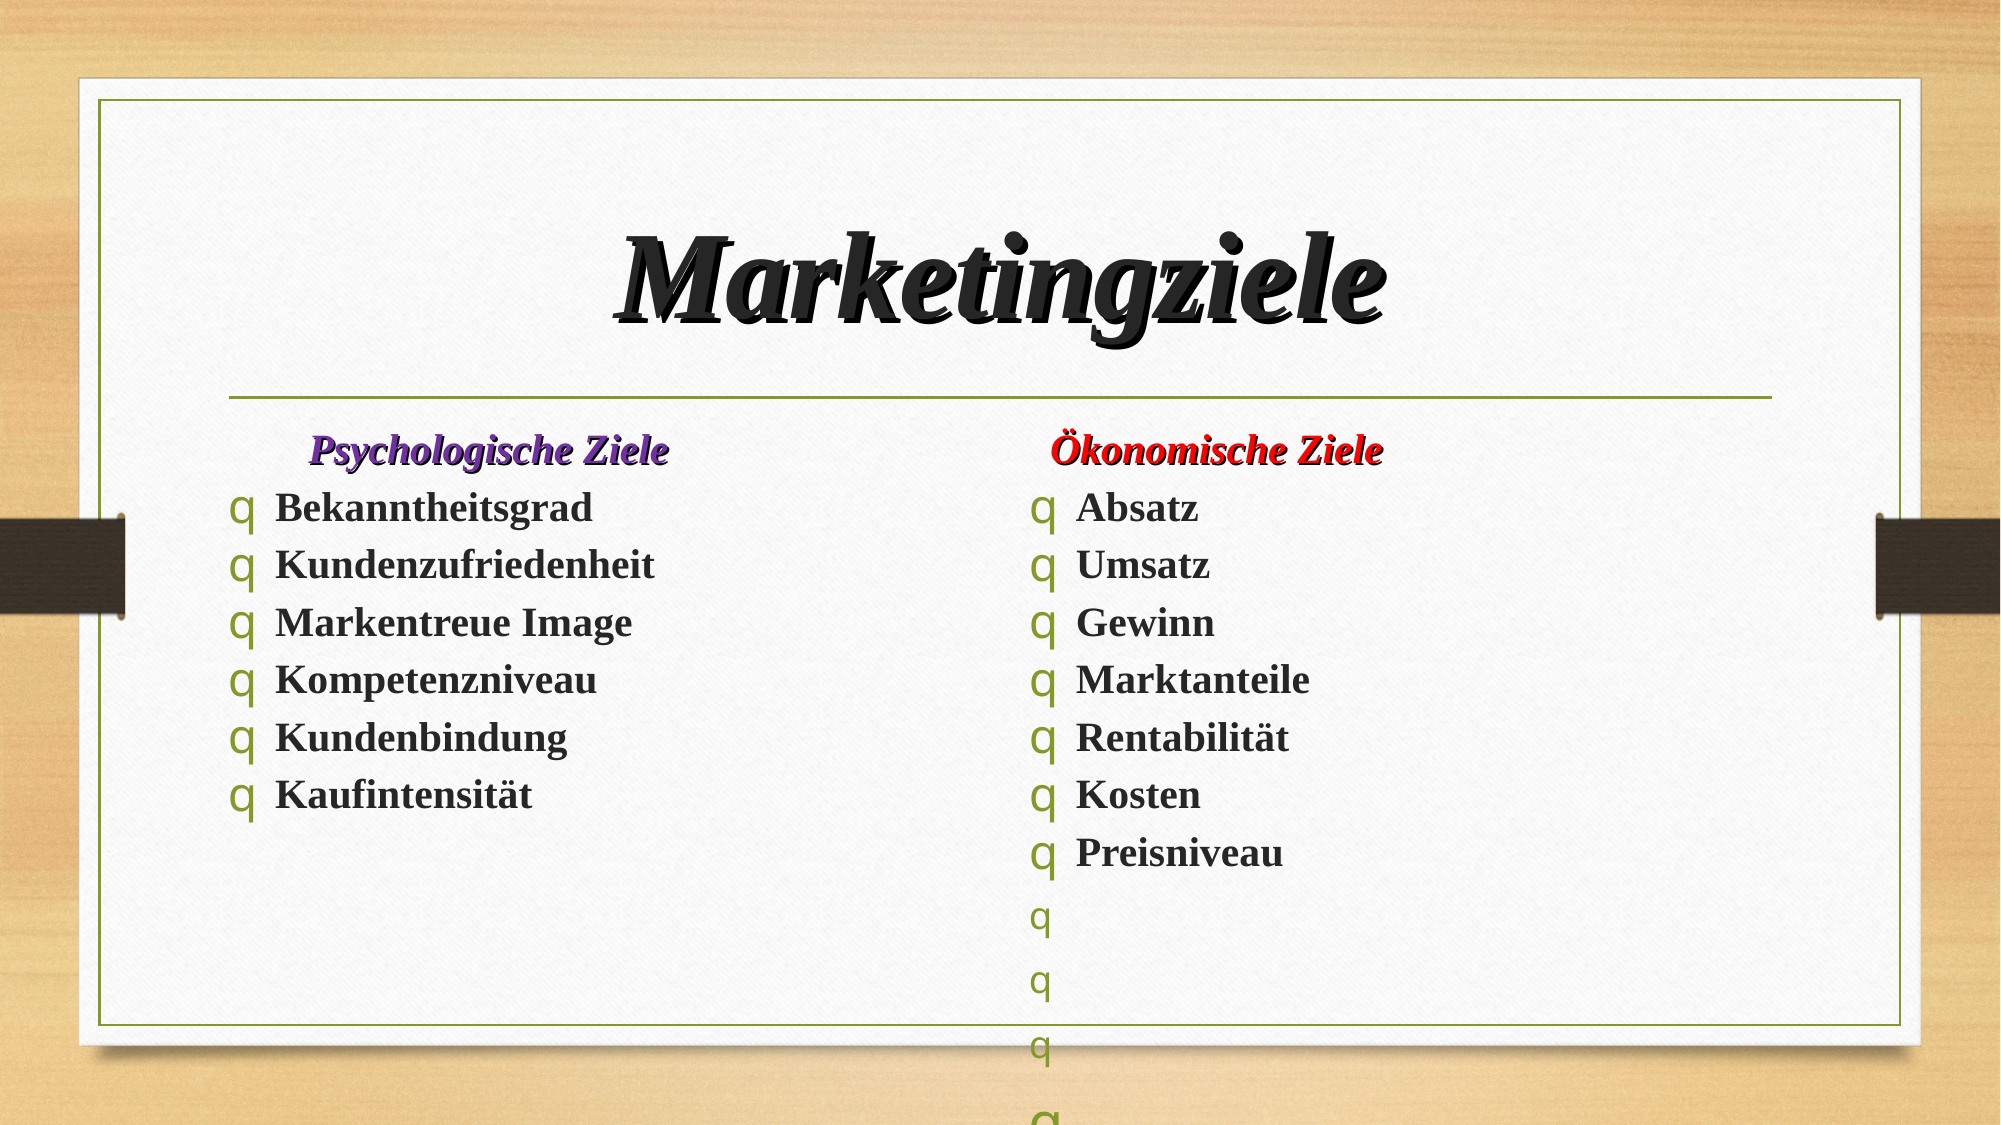

# Marketingziele
Psychologische Ziele
Bekanntheitsgrad
Kundenzufriedenheit
Markentreue Image
Kompetenzniveau
Kundenbindung
Kaufintensität
Ökonomische Ziele
Absatz
Umsatz
Gewinn
Marktanteile
Rentabilität
Kosten
Preisniveau